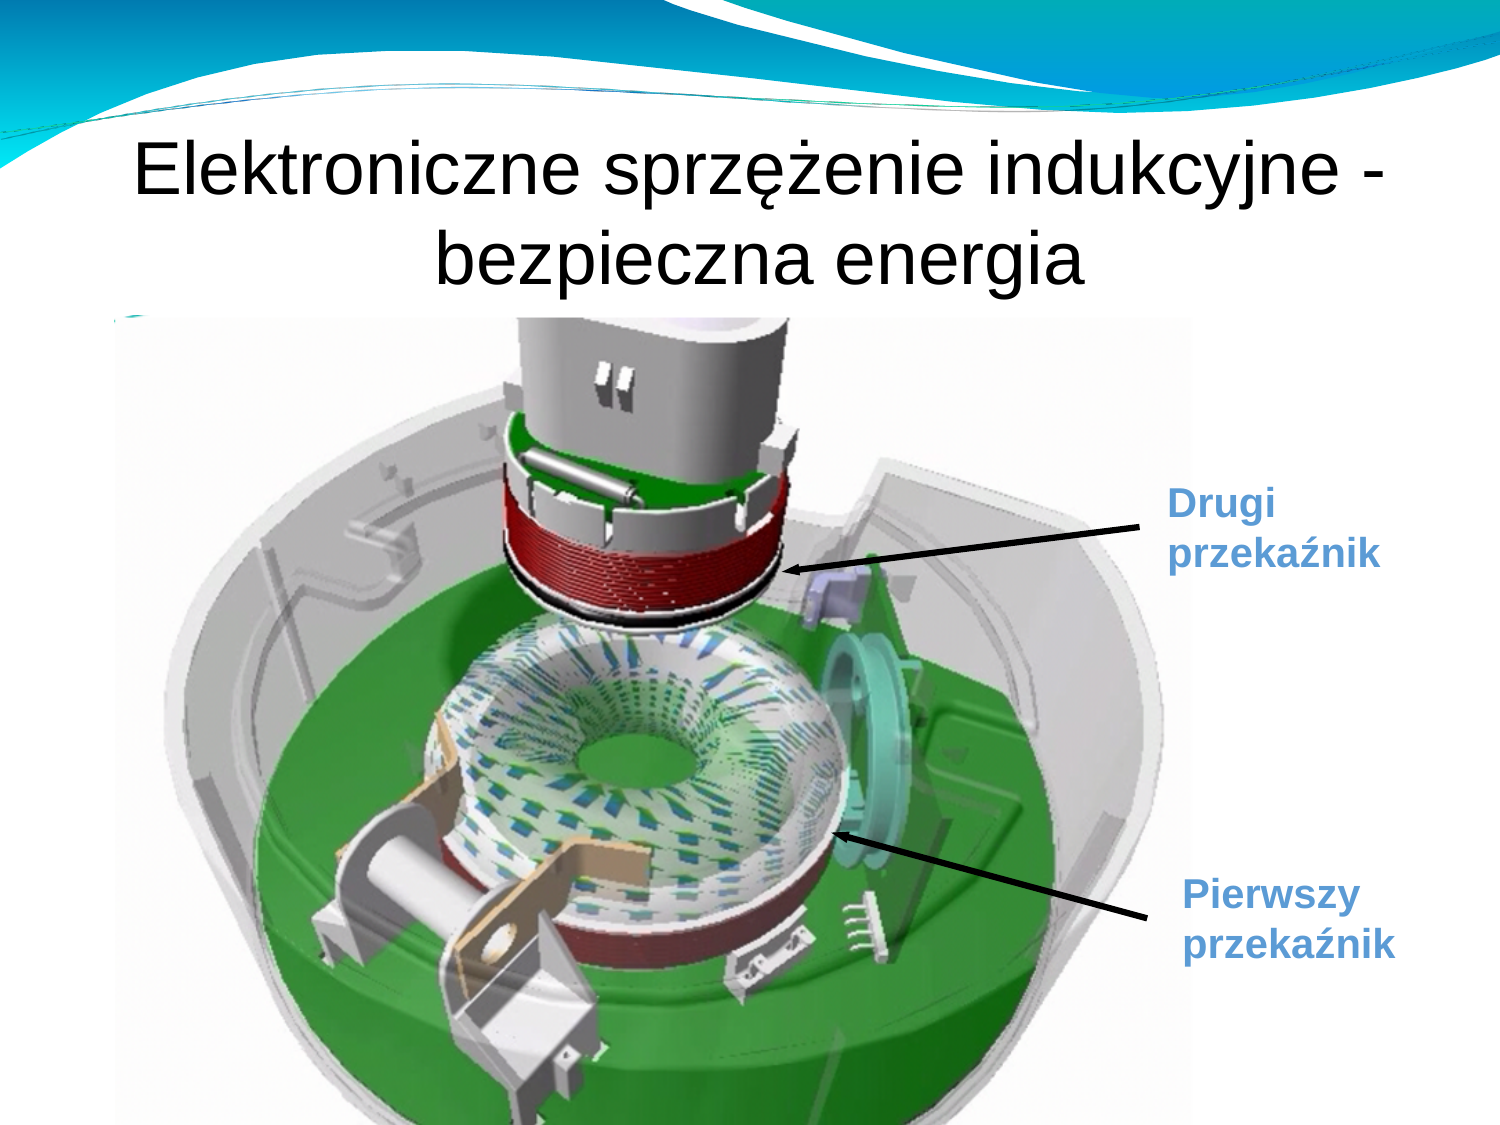

Elektroniczne sprzężenie indukcyjne - bezpieczna energia
Drugi przekaźnik
Pierwszy przekaźnik